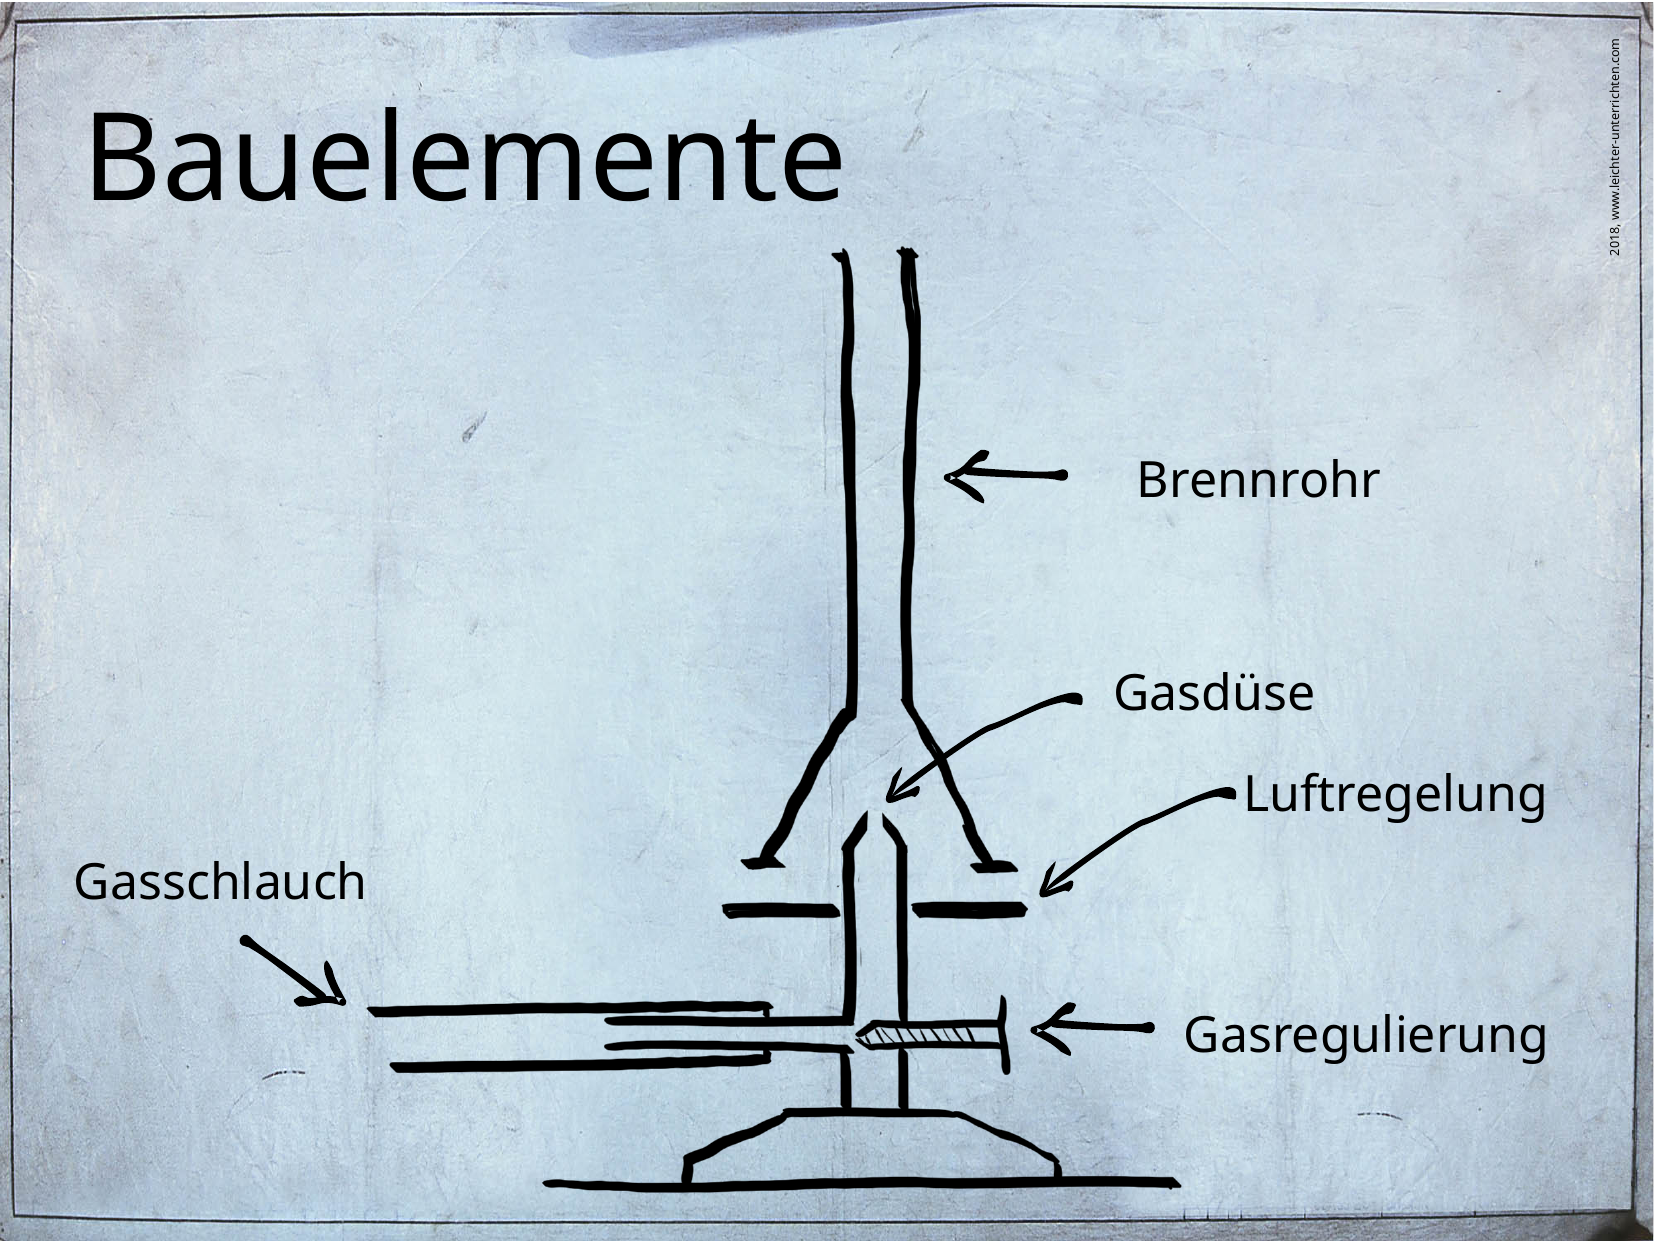

# Bauelemente
Brennrohr
Gasdüse
Luftregelung
Gasschlauch
Gasregulierung